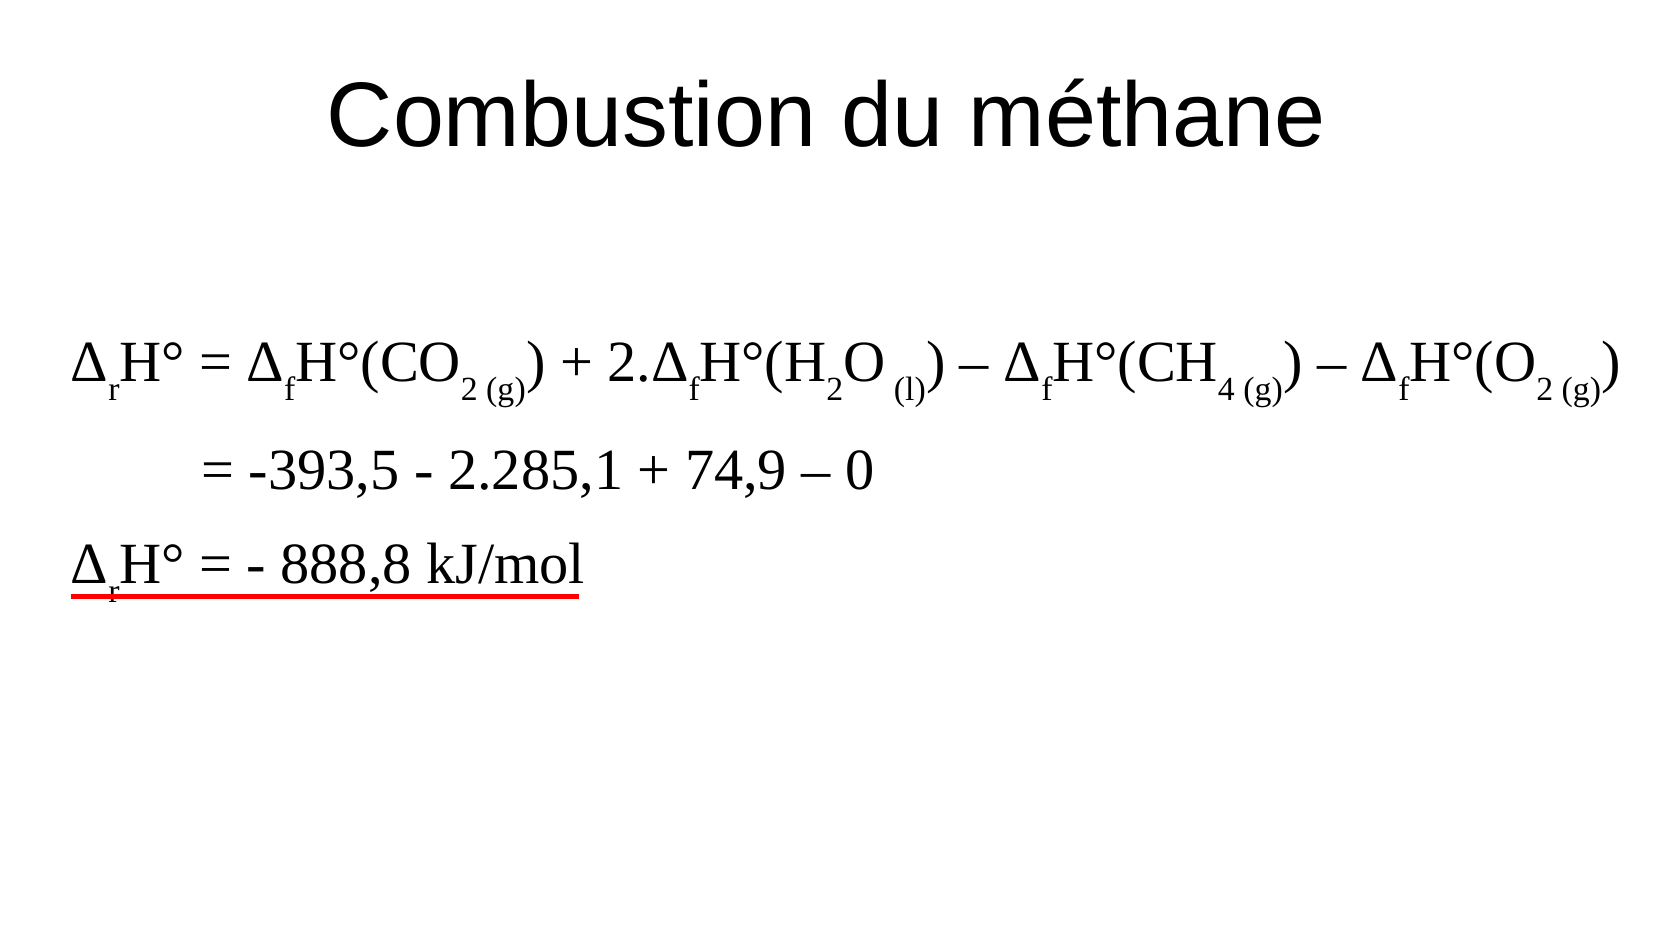

# Combustion du méthane
ΔrH° = ΔfH°(CO2 (g)) + 2.ΔfH°(H2O (l)) – ΔfH°(CH4 (g)) – ΔfH°(O2 (g))
 = -393,5 - 2.285,1 + 74,9 – 0
ΔrH° = - 888,8 kJ/mol